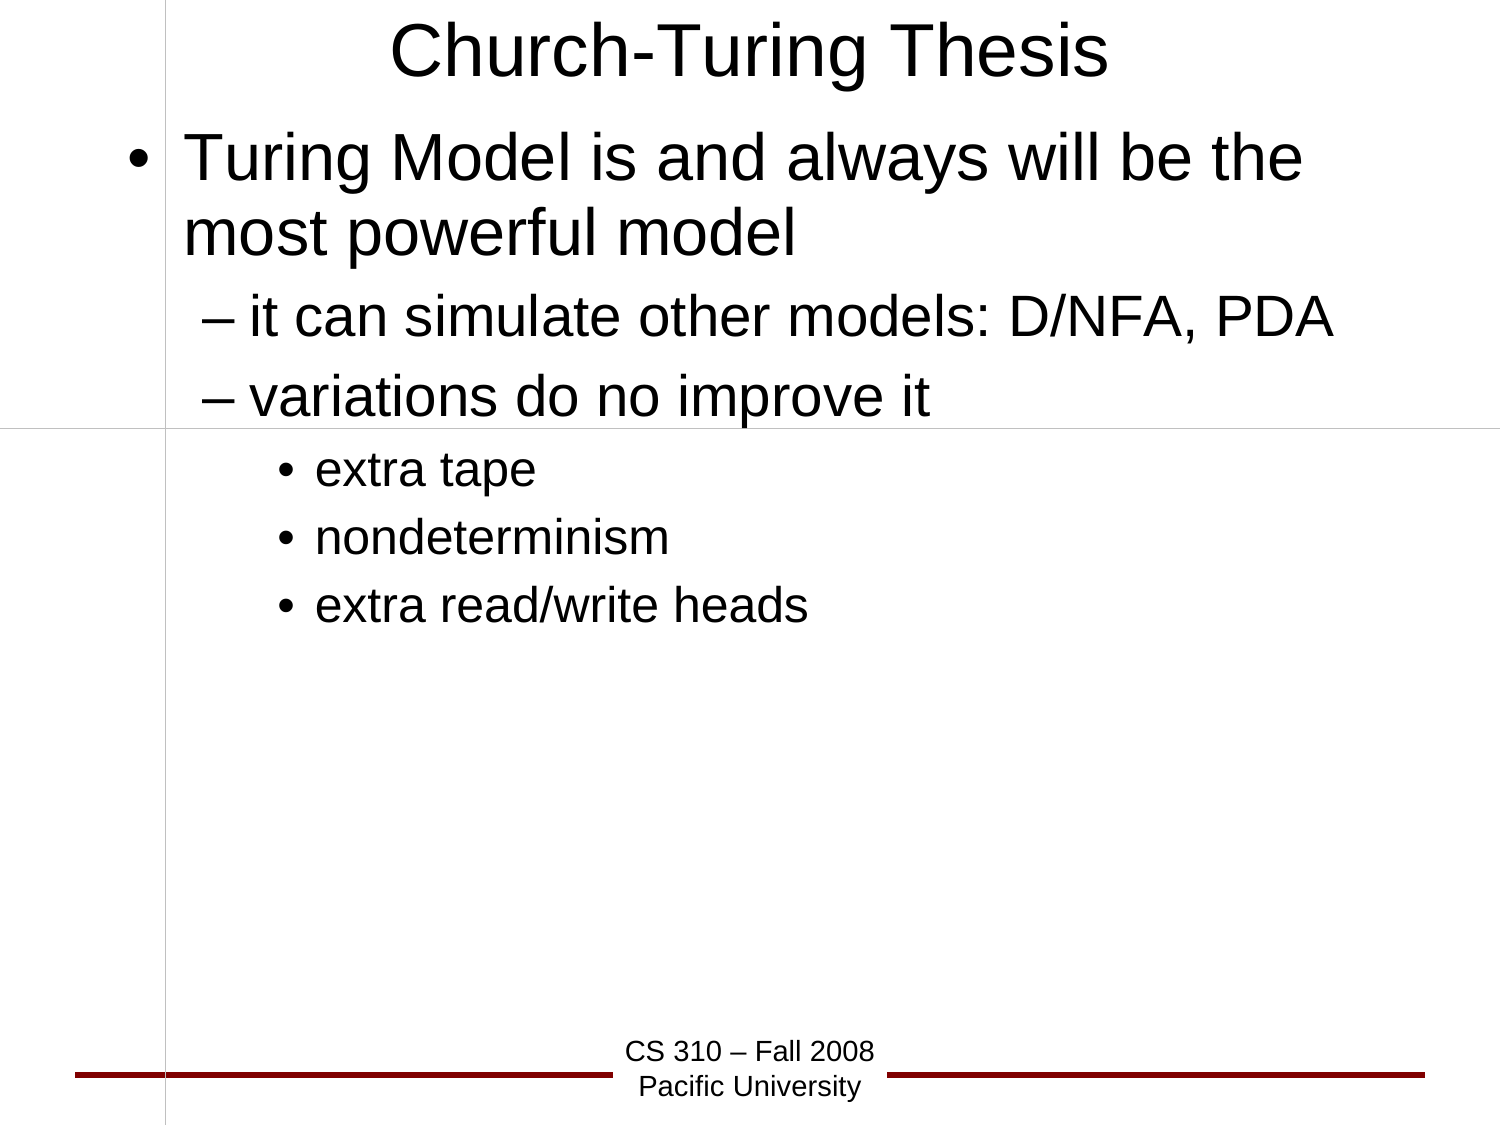

# Church-Turing Thesis
Turing Model is and always will be the most powerful model
it can simulate other models: D/NFA, PDA
variations do no improve it
extra tape
nondeterminism
extra read/write heads